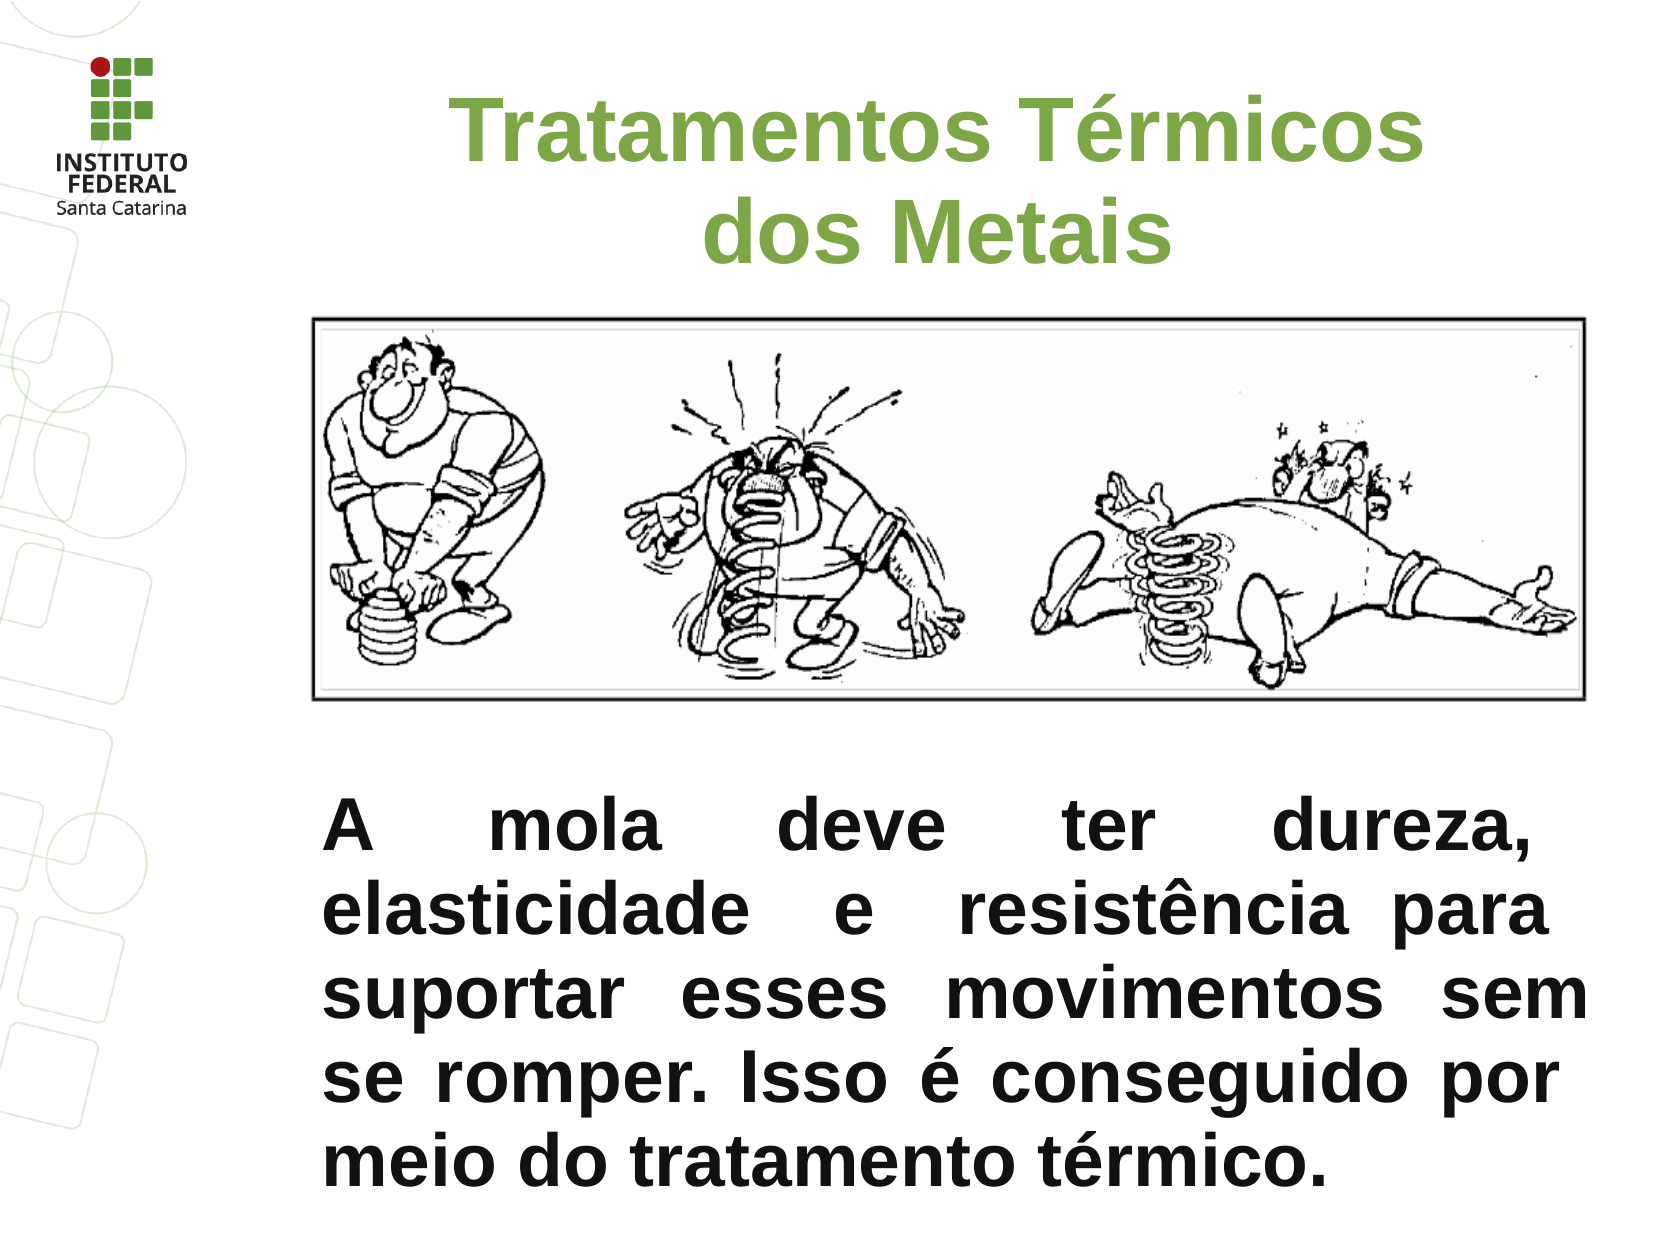

#
Tratamentos Térmicos
dos Metais
A mola deve ter dureza, elasticidade e resistência para suportar esses movimentos sem se romper. Isso é conseguido por meio do tratamento térmico.